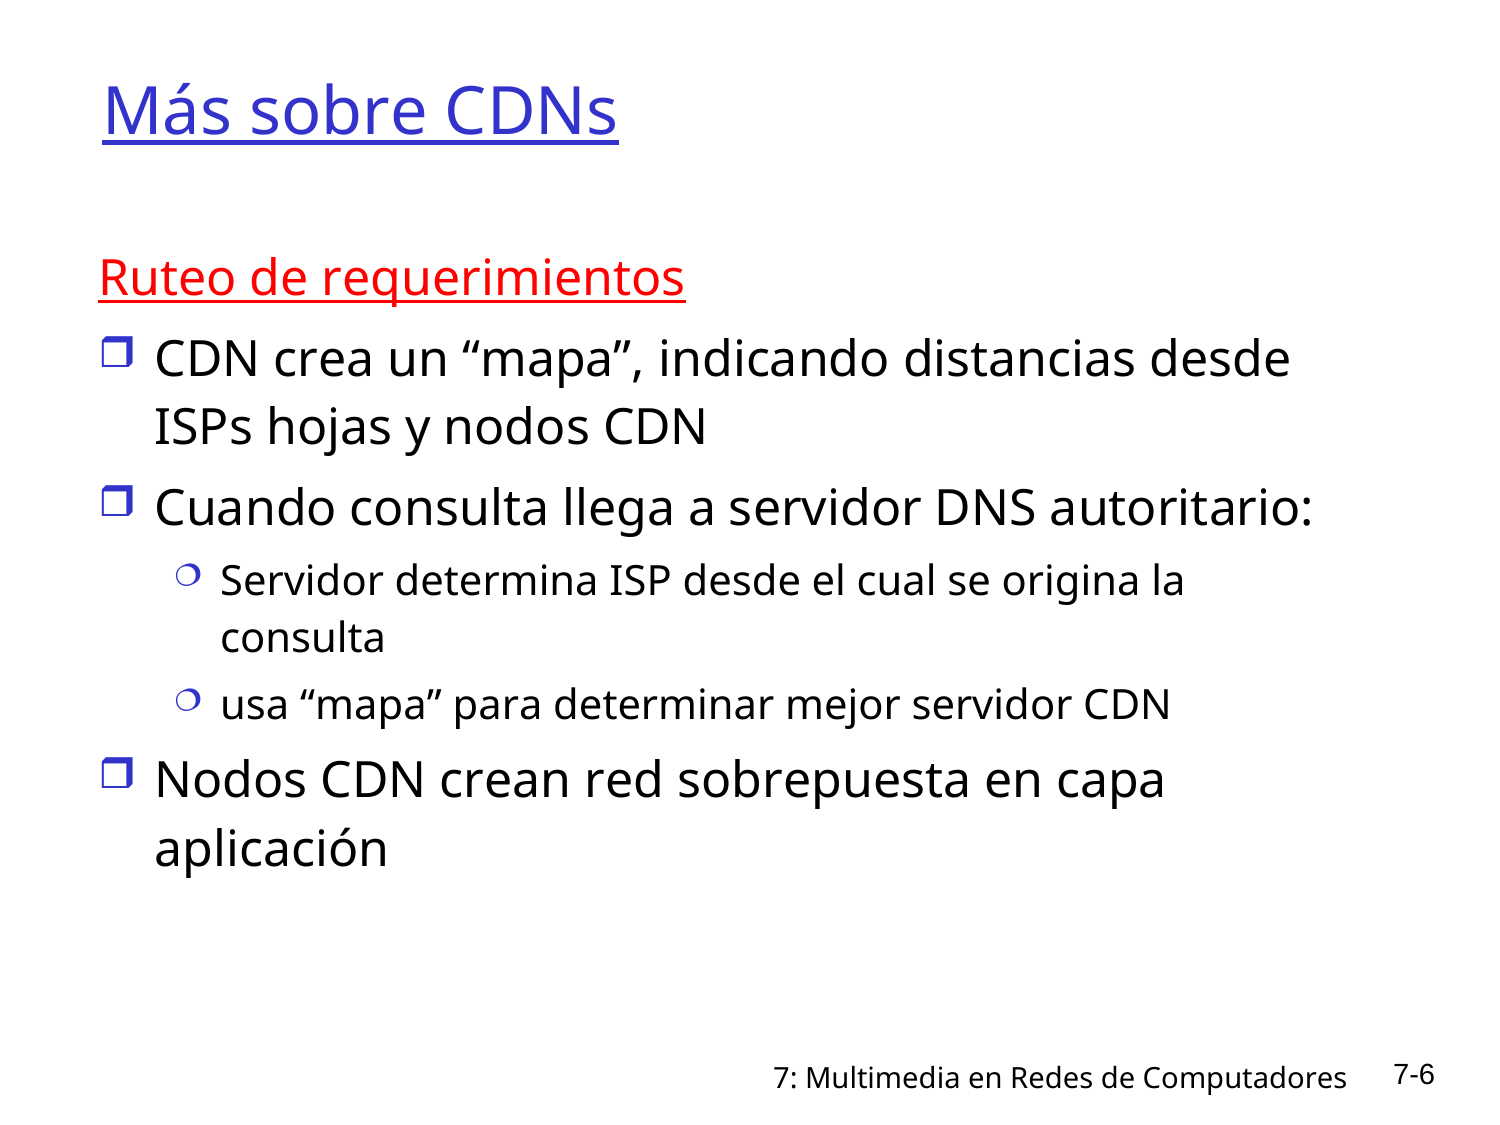

# Más sobre CDNs
Ruteo de requerimientos
CDN crea un “mapa”, indicando distancias desde ISPs hojas y nodos CDN
Cuando consulta llega a servidor DNS autoritario:
Servidor determina ISP desde el cual se origina la consulta
usa “mapa” para determinar mejor servidor CDN
Nodos CDN crean red sobrepuesta en capa aplicación
6